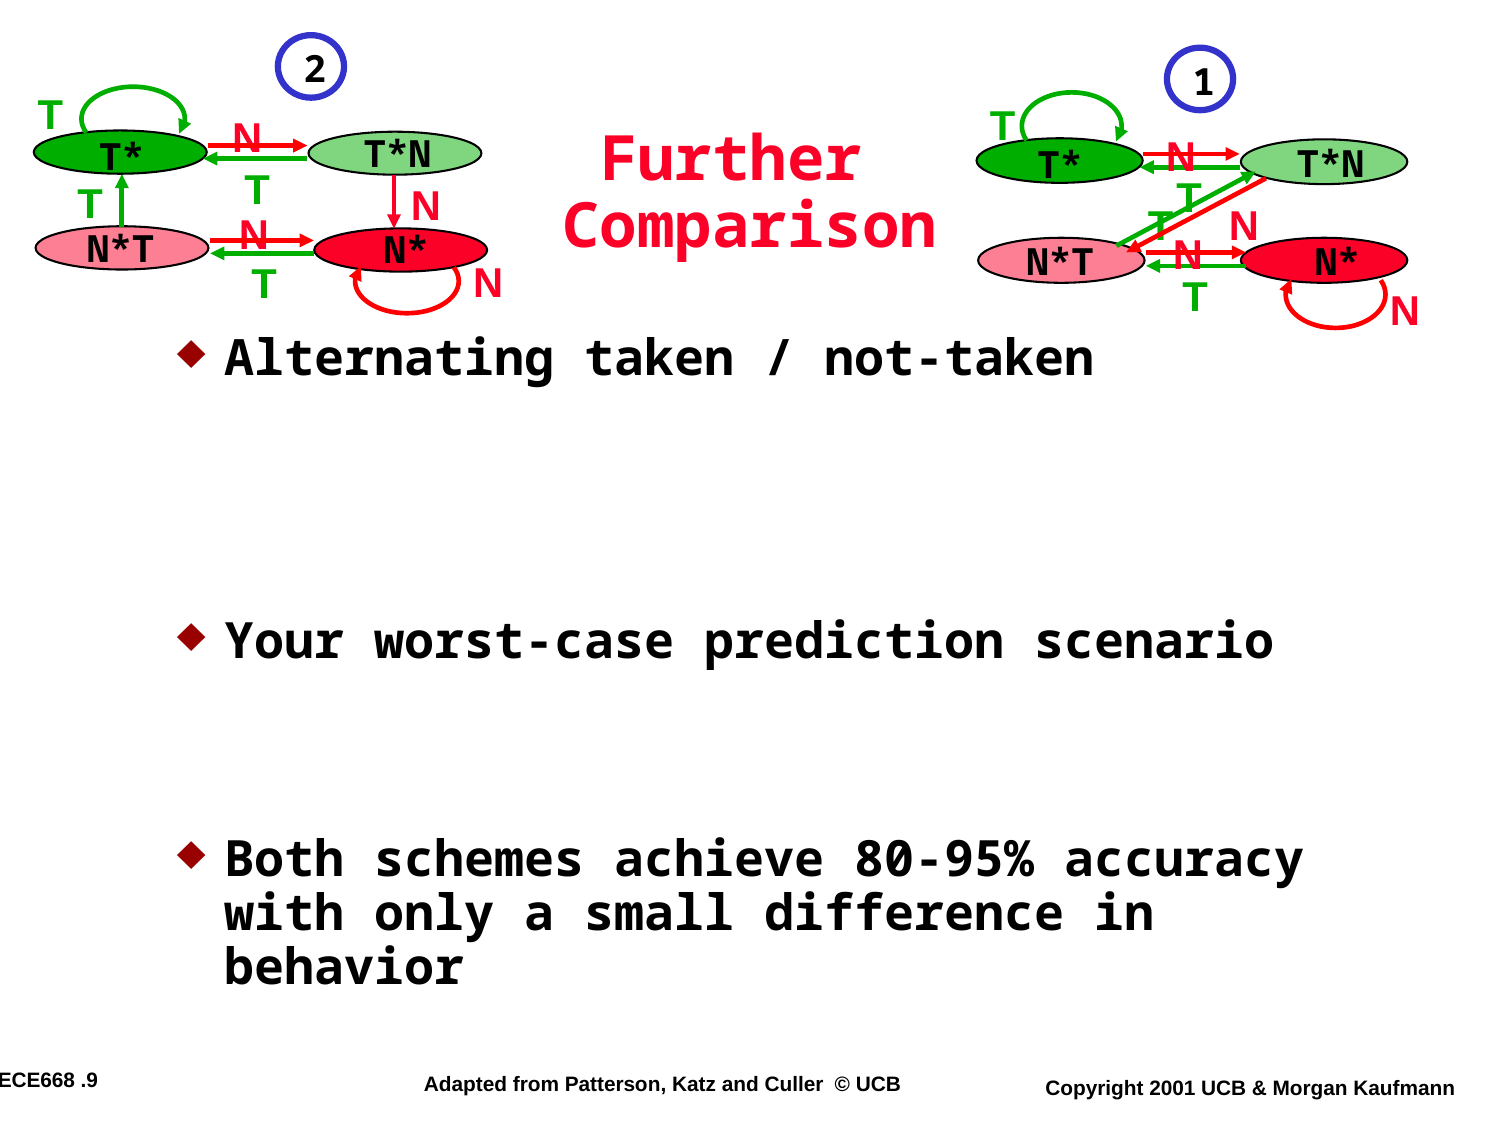

2
1
T
N
T*N
T*
T
T
N
N
N*T
N*
N
T
T
N
T*N
T*
T
T
N
N
N*T
N*
T
N
# Further Comparison
Alternating taken / not-taken
Your worst-case prediction scenario
Both schemes achieve 80-95% accuracy with only a small difference in behavior